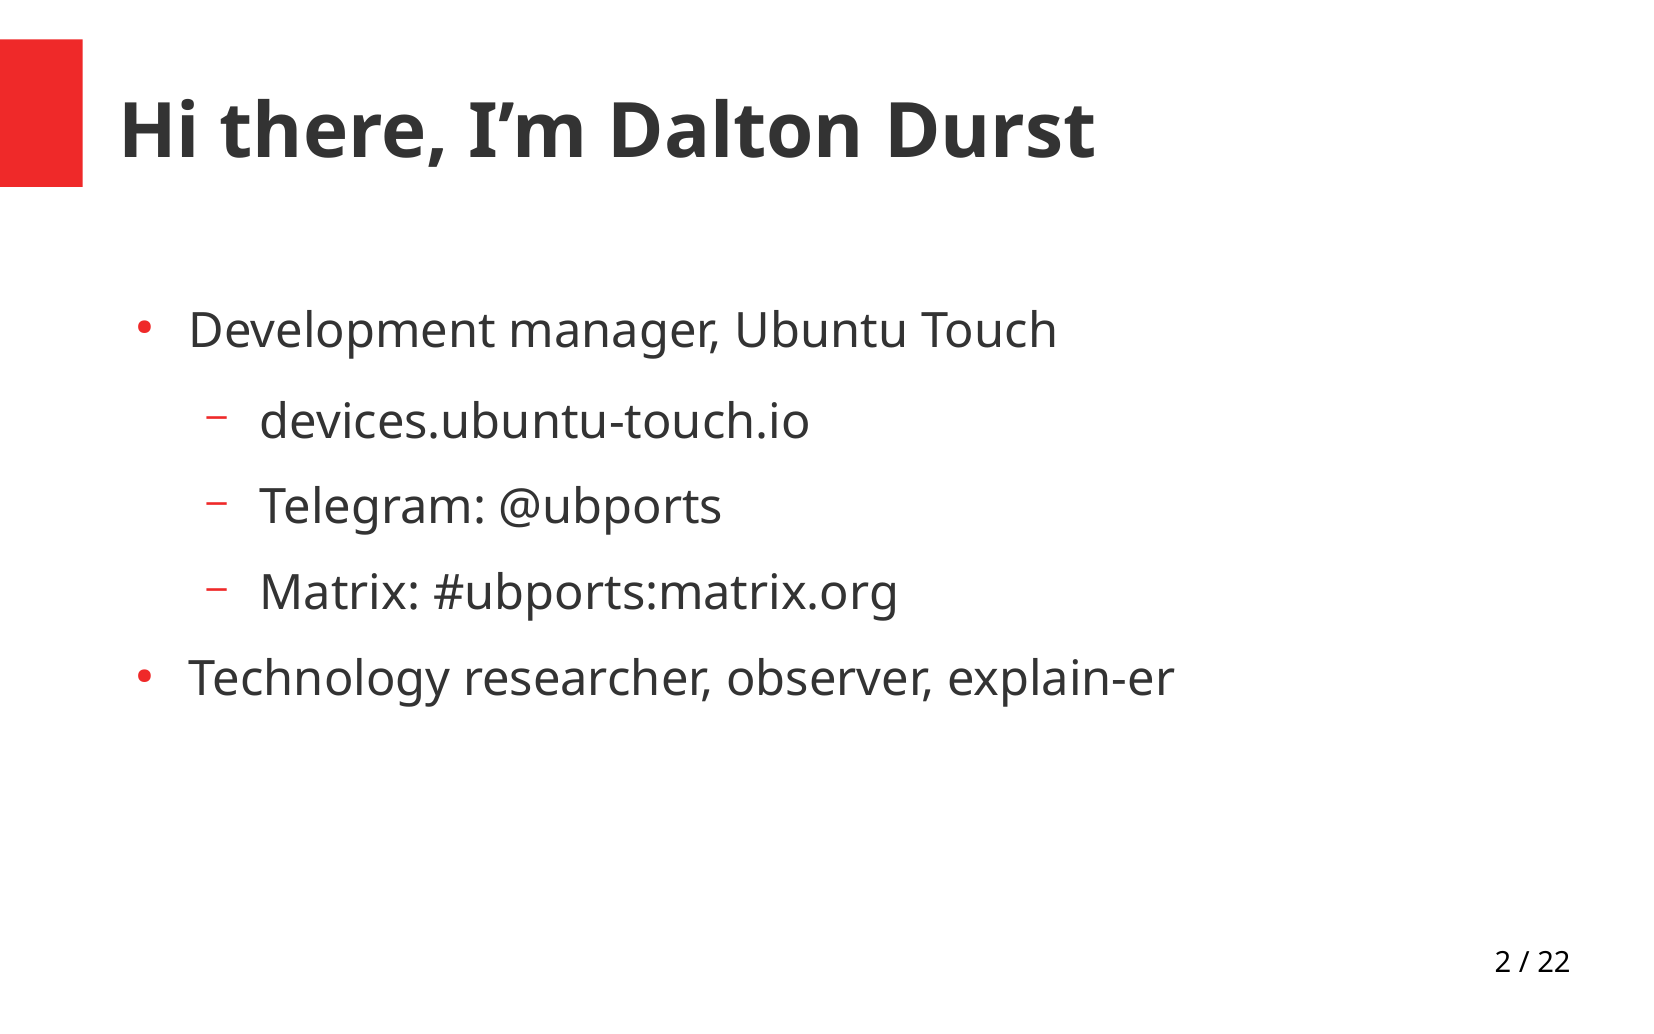

# Hi there, I’m Dalton Durst
Development manager, Ubuntu Touch
devices.ubuntu-touch.io
Telegram: @ubports
Matrix: #ubports:matrix.org
Technology researcher, observer, explain-er
2